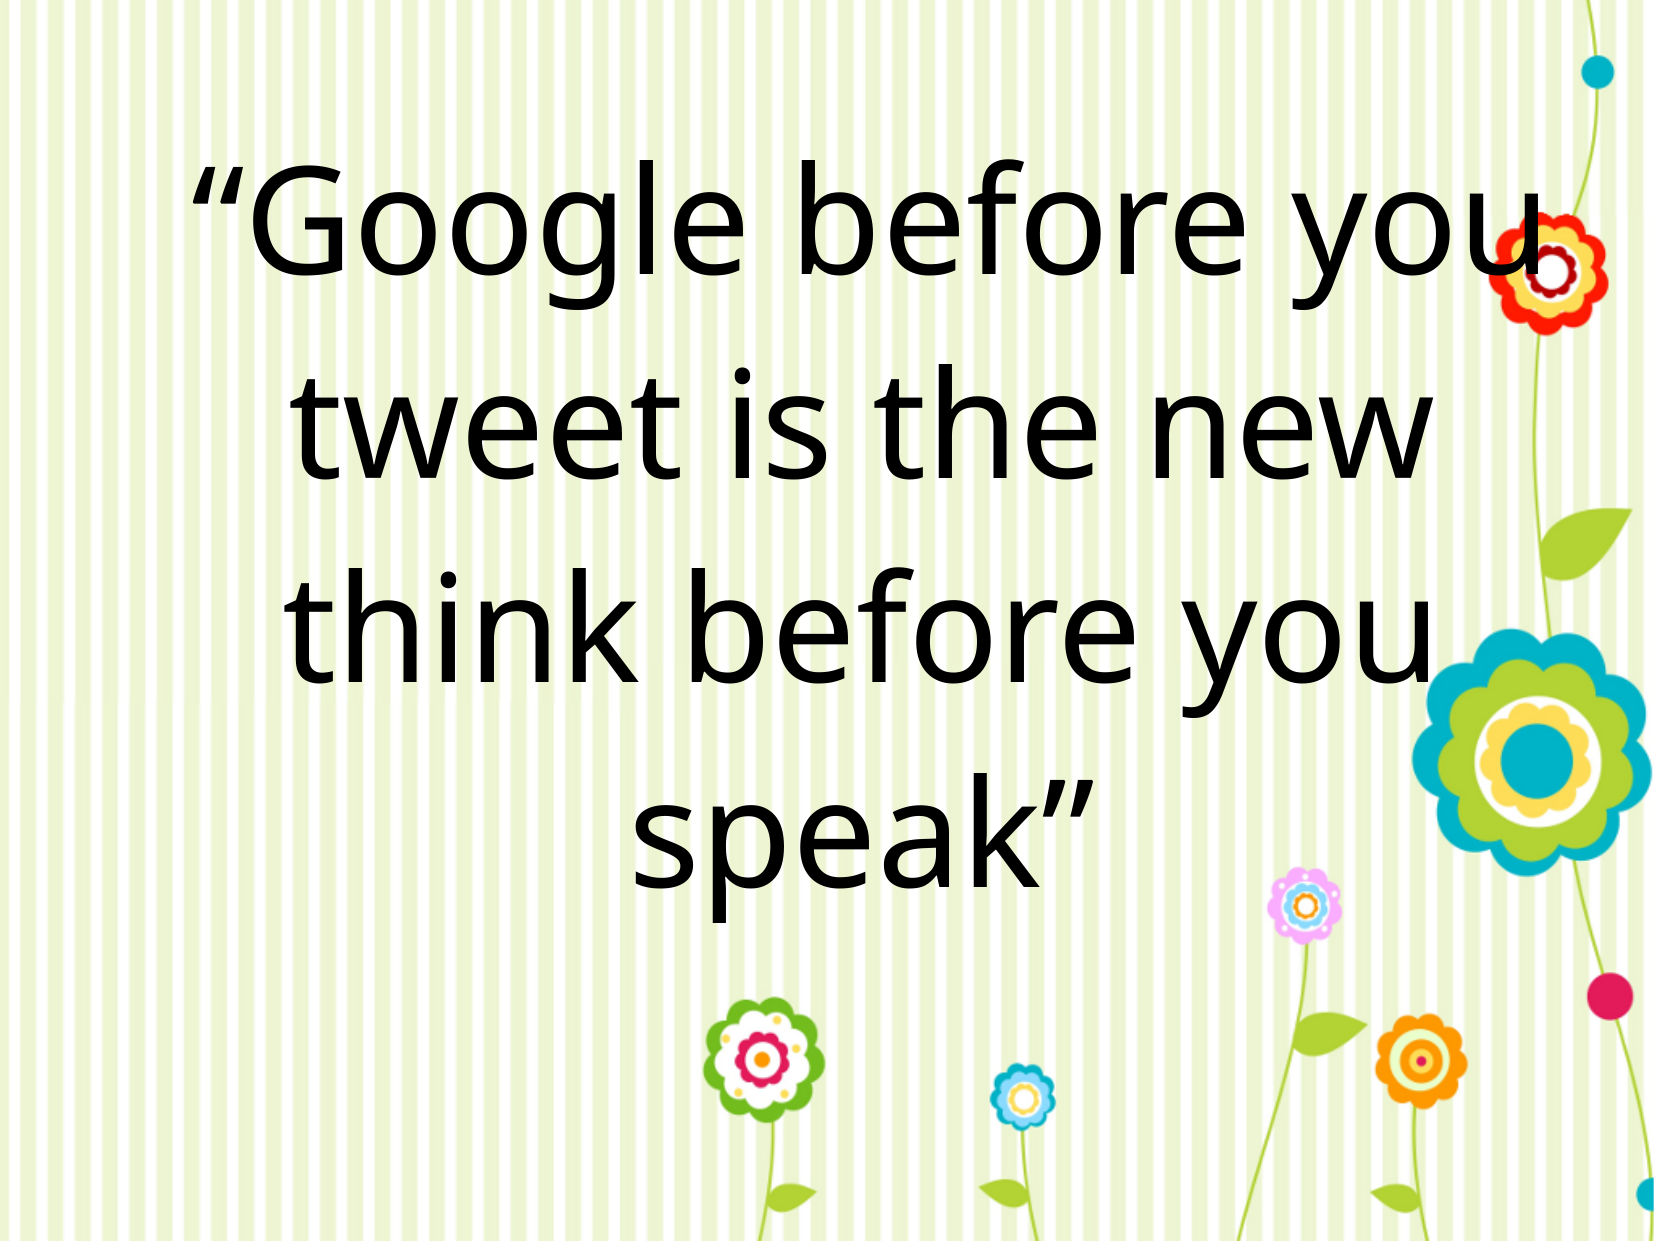

# “Google before you tweet is the new think before you speak”